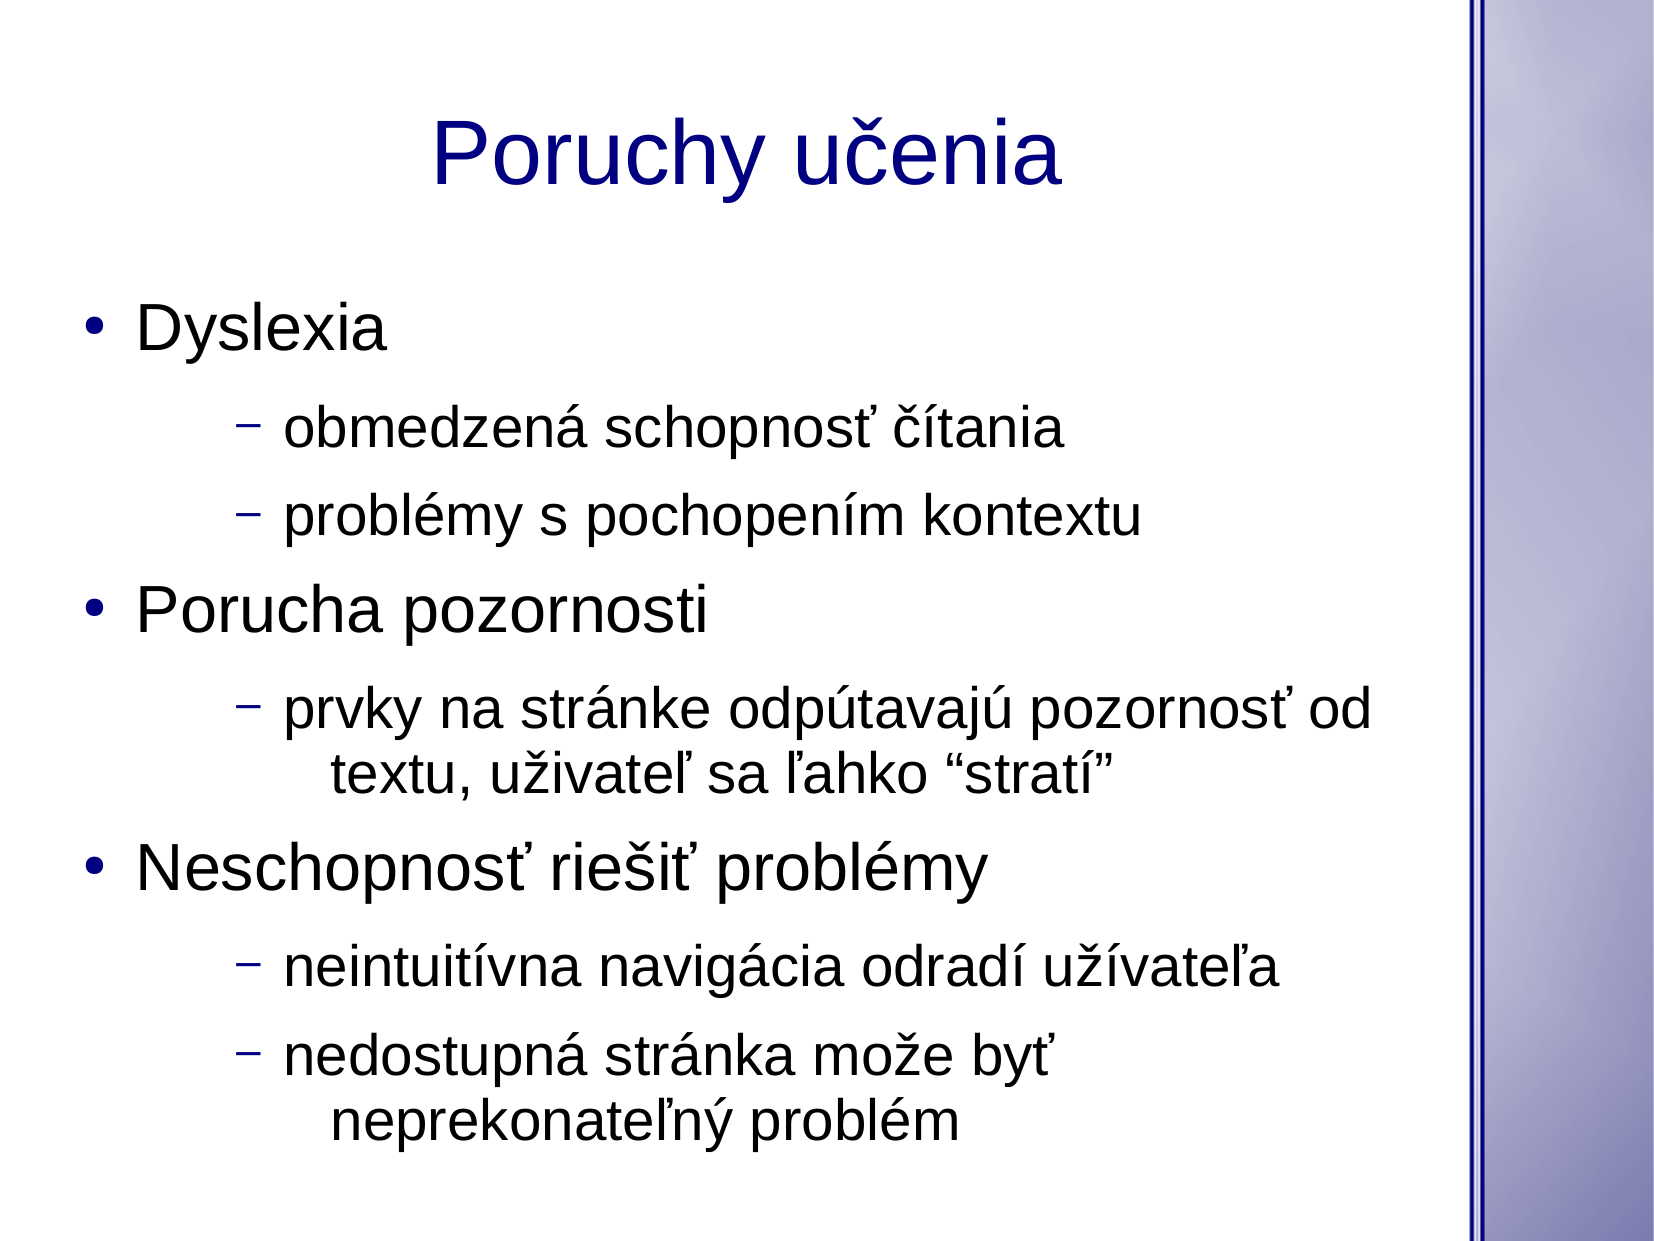

# Poruchy učenia
Dyslexia
obmedzená schopnosť čítania
problémy s pochopením kontextu
Porucha pozornosti
prvky na stránke odpútavajú pozornosť od textu, uživateľ sa ľahko “stratí”
Neschopnosť riešiť problémy
neintuitívna navigácia odradí užívateľa
nedostupná stránka može byť neprekonateľný problém